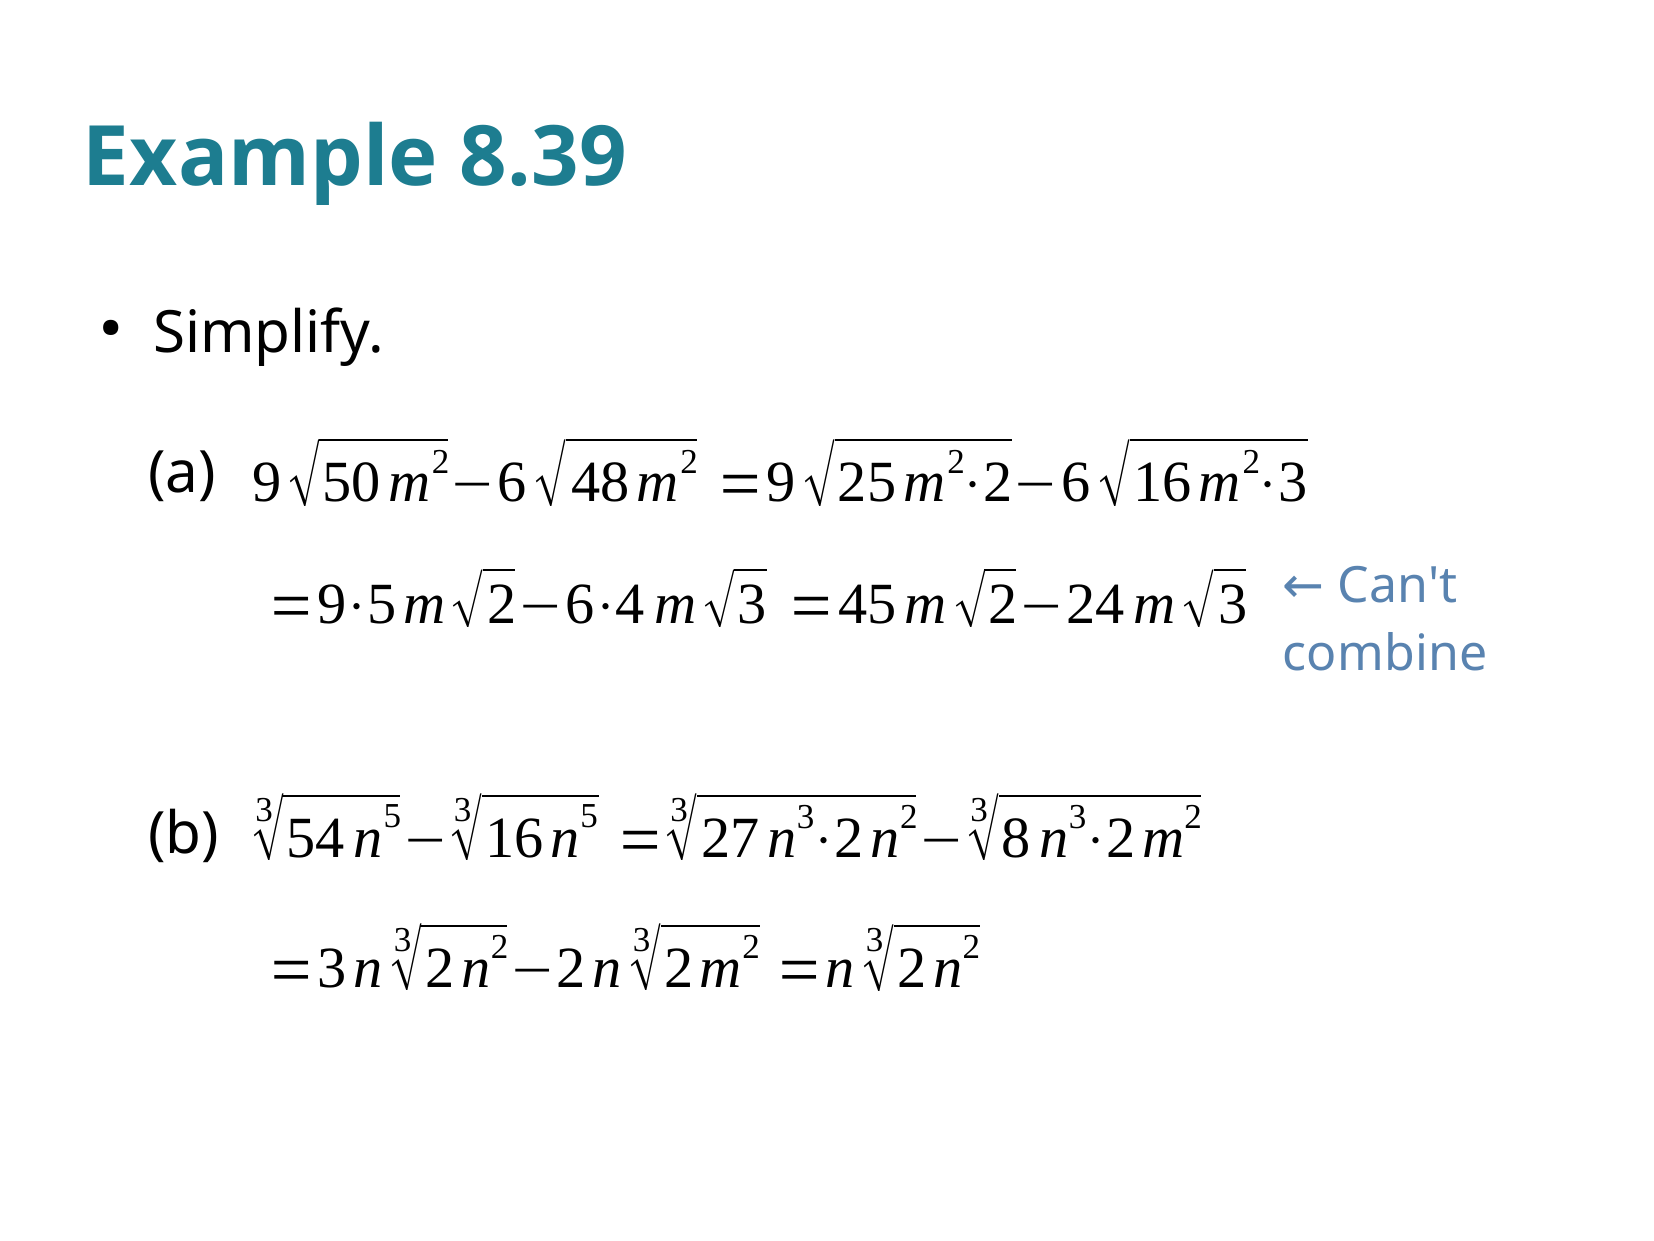

# Example 8.39
Simplify.
(a)
← Can't combine
(b)